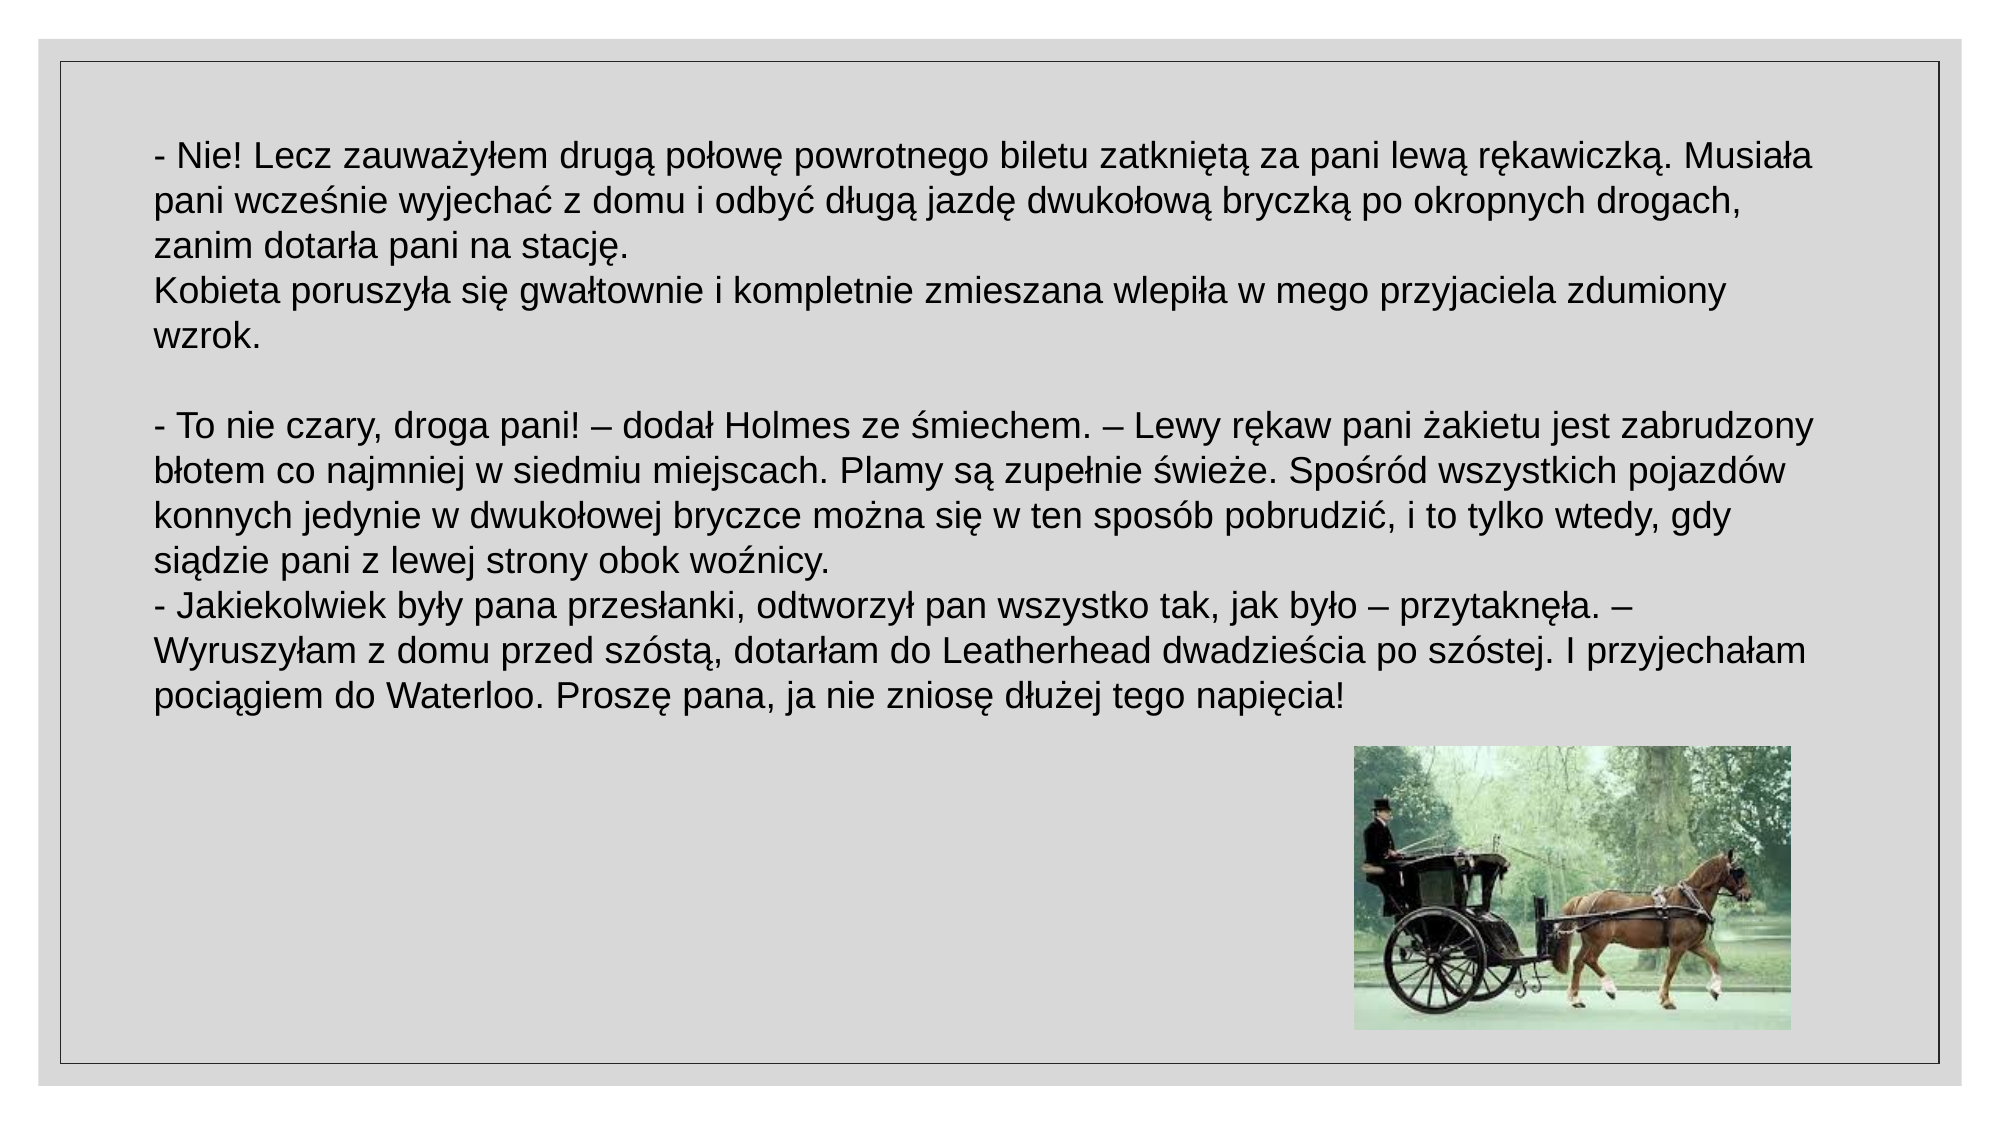

- Nie! Lecz zauważyłem drugą połowę powrotnego biletu zatkniętą za pani lewą rękawiczką. Musiała pani wcześnie wyjechać z domu i odbyć długą jazdę dwukołową bryczką po okropnych drogach, zanim dotarła pani na stację.
Kobieta poruszyła się gwałtownie i kompletnie zmieszana wlepiła w mego przyjaciela zdumiony wzrok.
- To nie czary, droga pani! – dodał Holmes ze śmiechem. – Lewy rękaw pani żakietu jest zabrudzony błotem co najmniej w siedmiu miejscach. Plamy są zupełnie świeże. Spośród wszystkich pojazdów konnych jedynie w dwukołowej bryczce można się w ten sposób pobrudzić, i to tylko wtedy, gdy siądzie pani z lewej strony obok woźnicy.
- Jakiekolwiek były pana przesłanki, odtworzył pan wszystko tak, jak było – przytaknęła. – Wyruszyłam z domu przed szóstą, dotarłam do Leatherhead dwadzieścia po szóstej. I przyjechałam pociągiem do Waterloo. Proszę pana, ja nie zniosę dłużej tego napięcia!